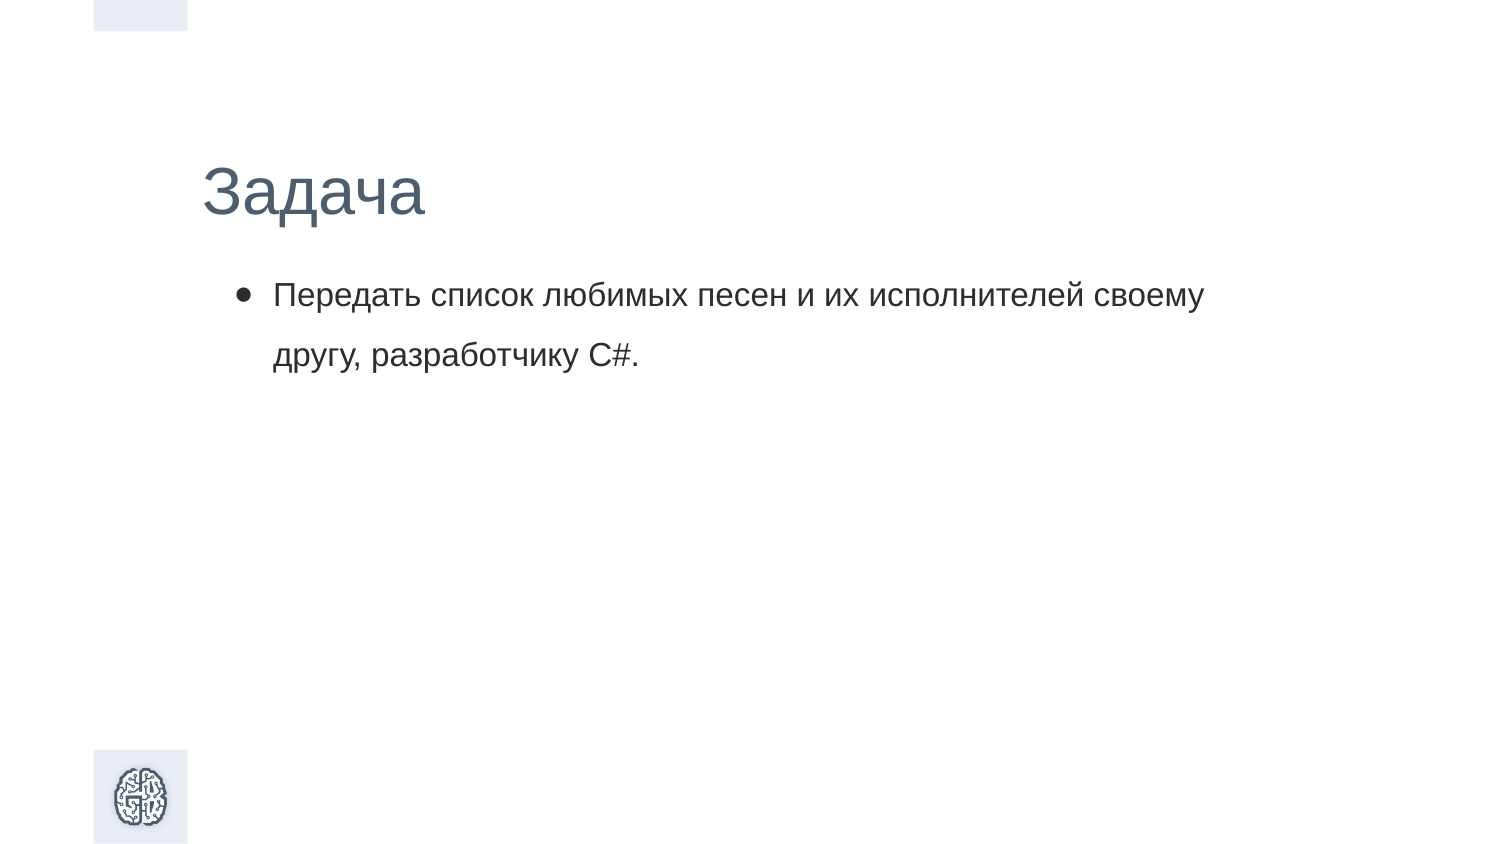

Задача
Передать список любимых песен и их исполнителей своему другу, разработчику C#.